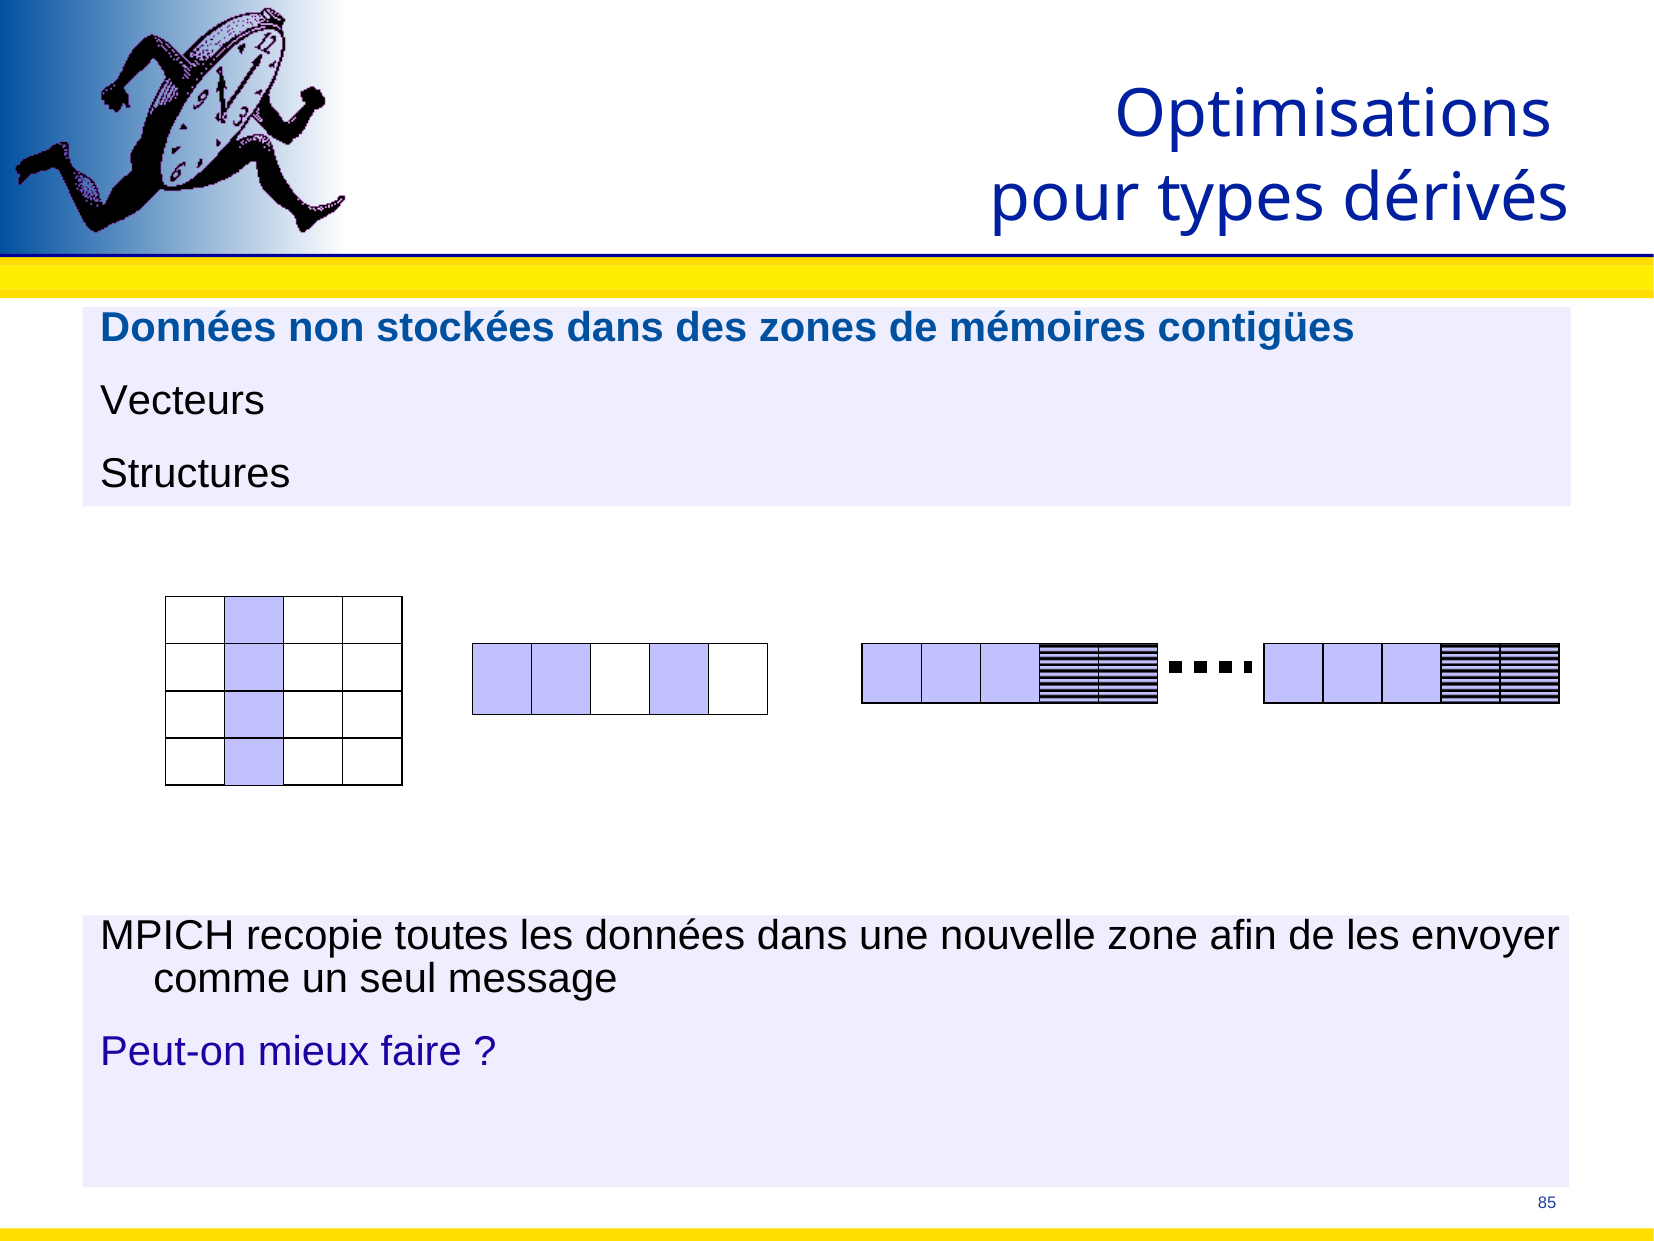

# Optimisations pour types dérivés
Données non stockées dans des zones de mémoires contigües
Vecteurs
Structures
MPICH recopie toutes les données dans une nouvelle zone afin de les envoyer comme un seul message
Peut-on mieux faire ?